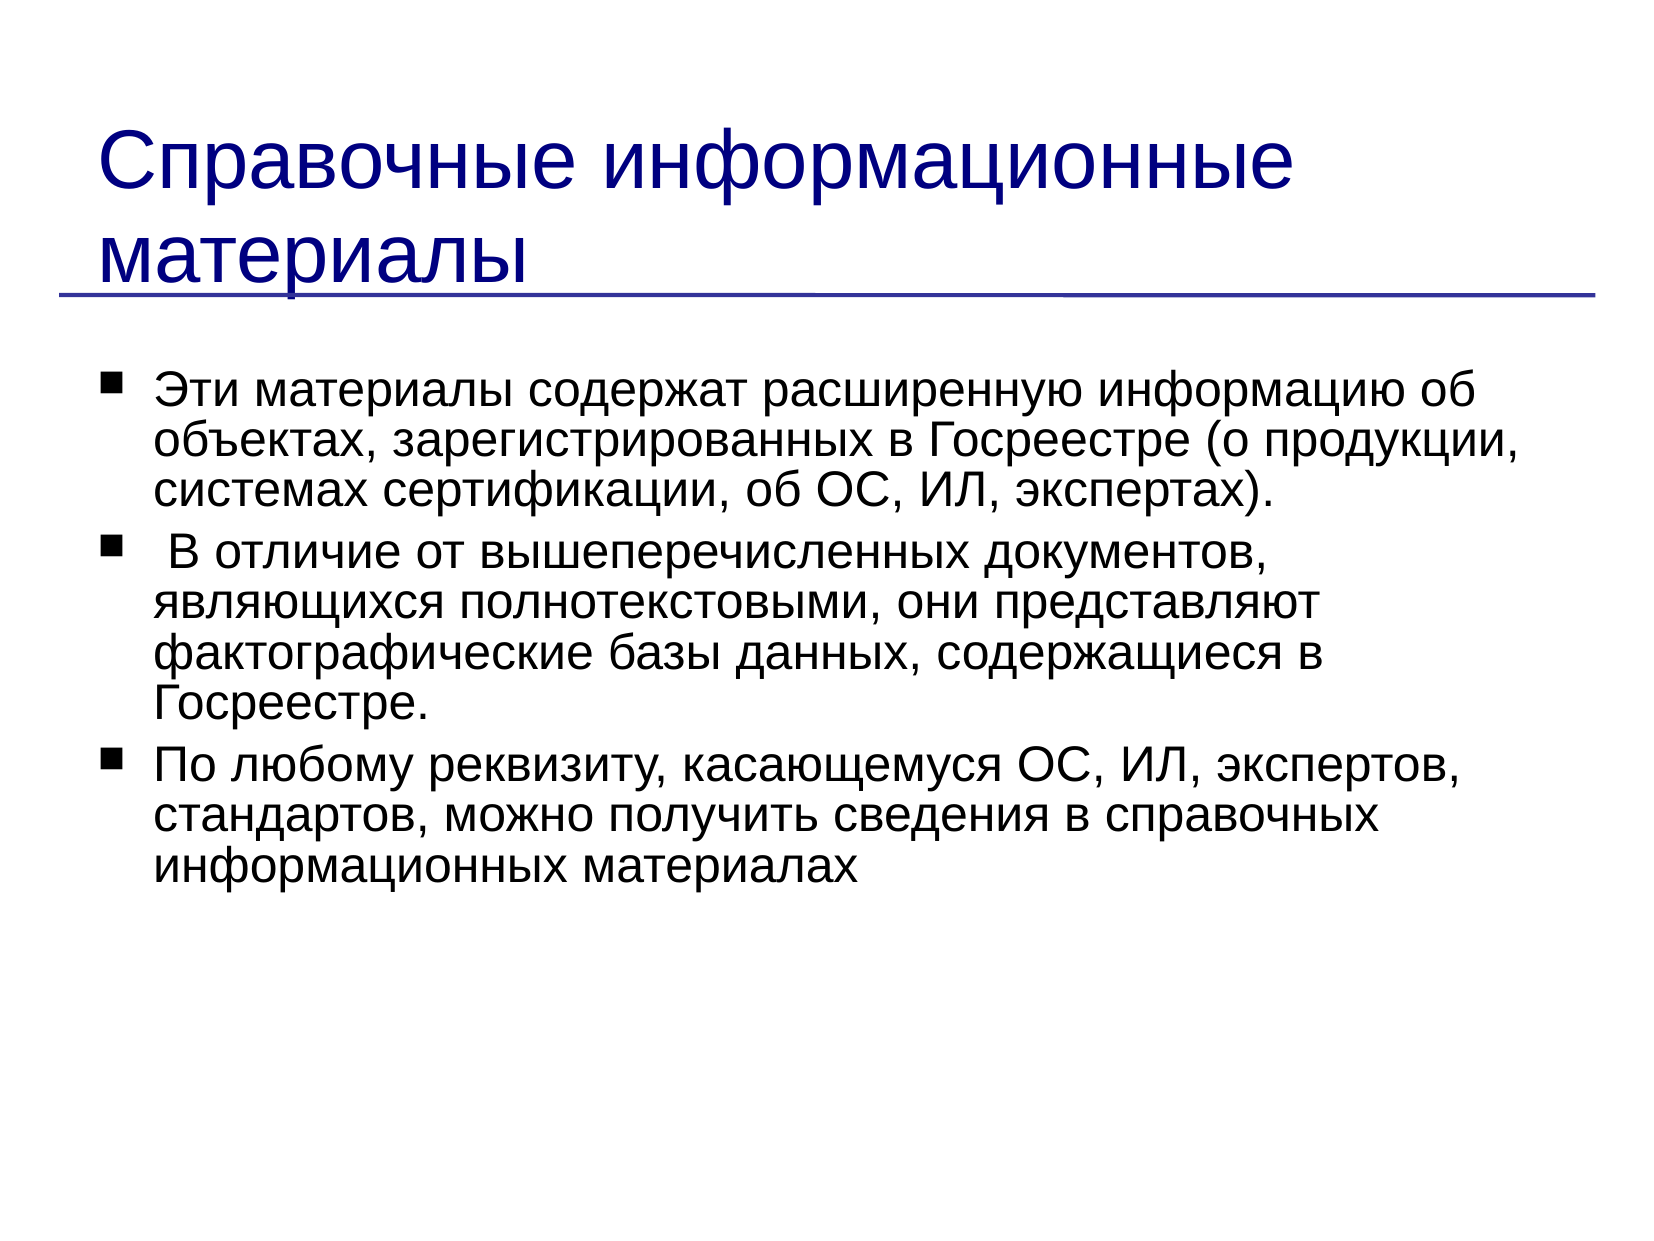

# Справочные информационные материалы
Эти материалы содержат расширенную информацию об объектах, зарегистрированных в Госреестре (о продукции, системах сертификации, об ОС, ИЛ, экспертах).
 В отличие от вышеперечисленных документов, являющихся полнотекстовыми, они представляют фактографические базы данных, содержащиеся в Госреестре.
По любому реквизиту, касающемуся ОС, ИЛ, экспертов, стандартов, можно получить сведения в справочных информационных материалах